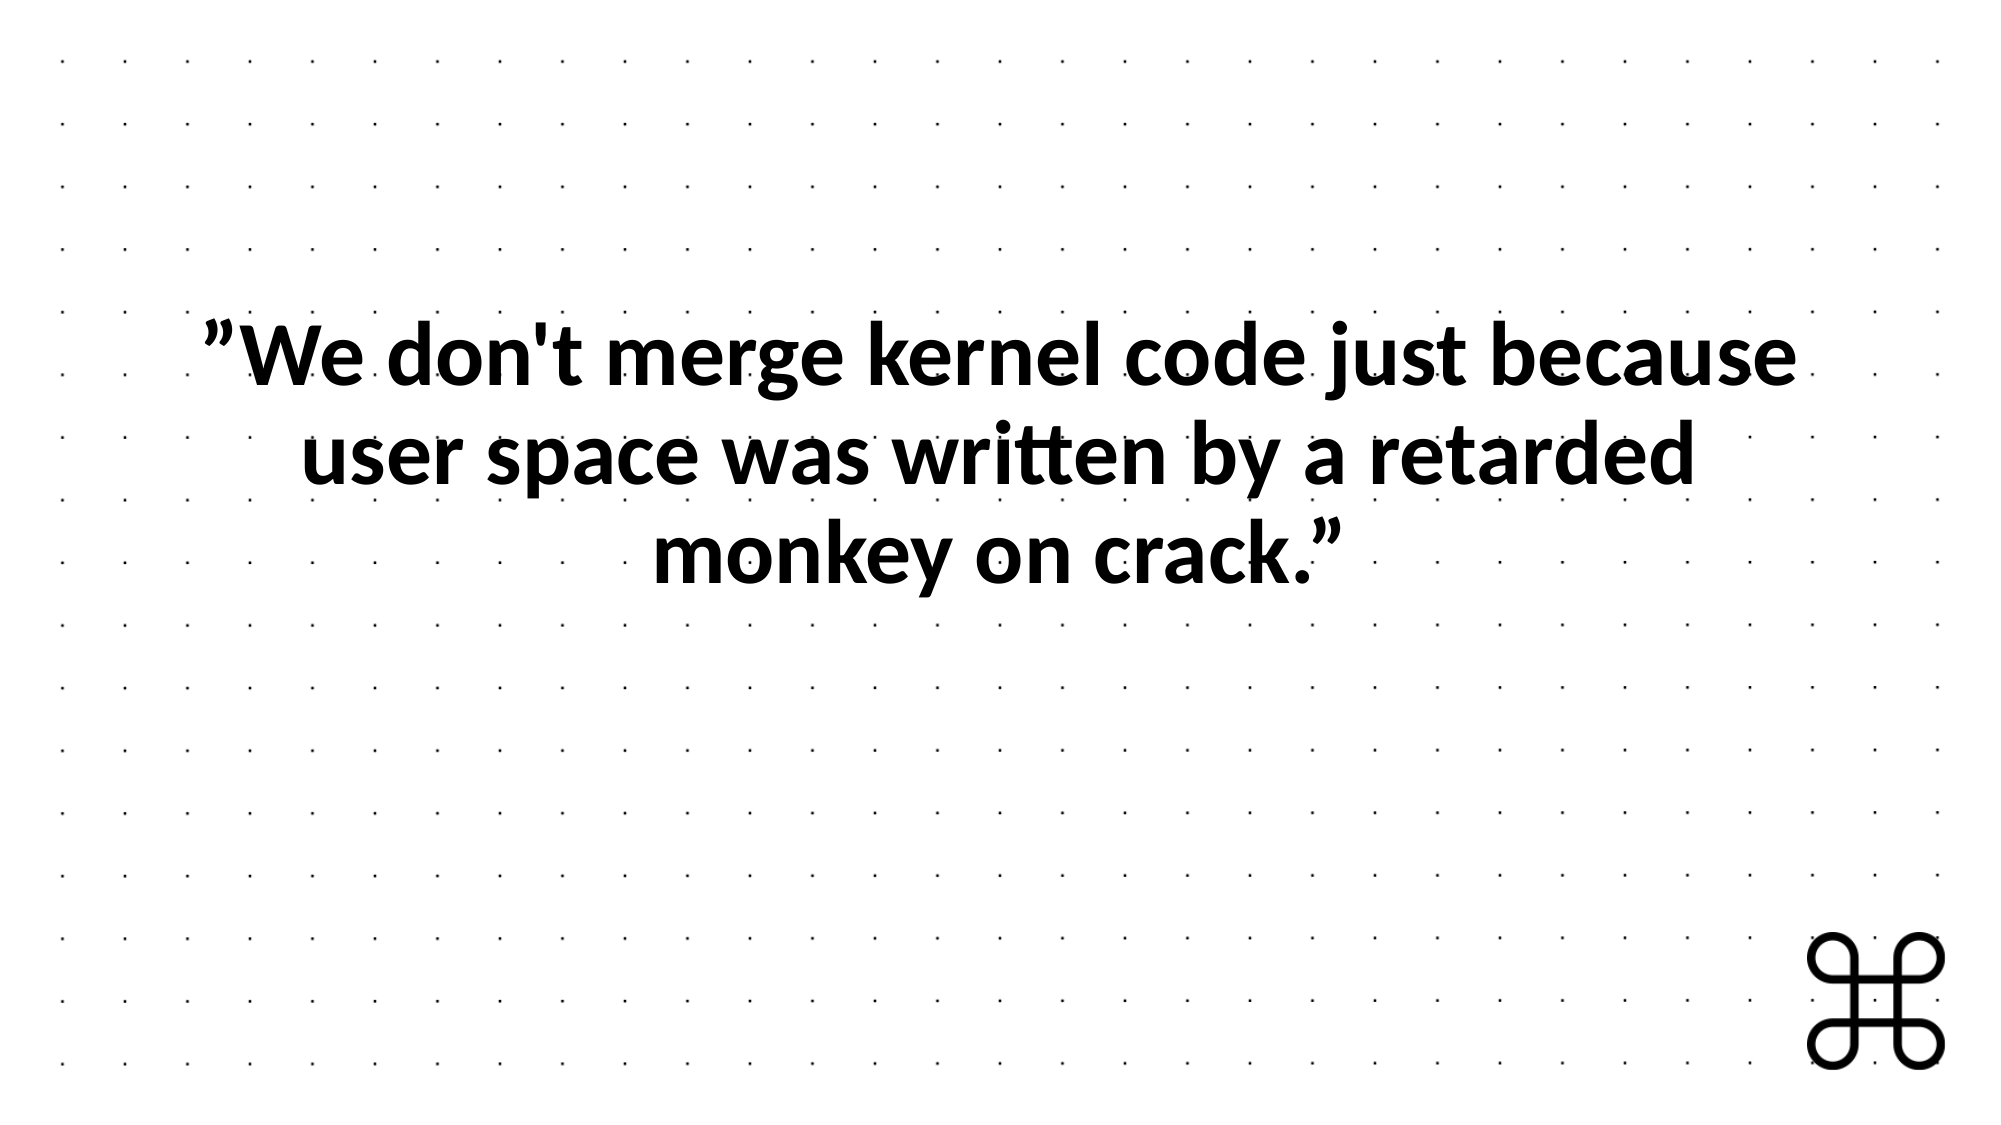

”We don't merge kernel code just because user space was written by a retarded monkey on crack.”